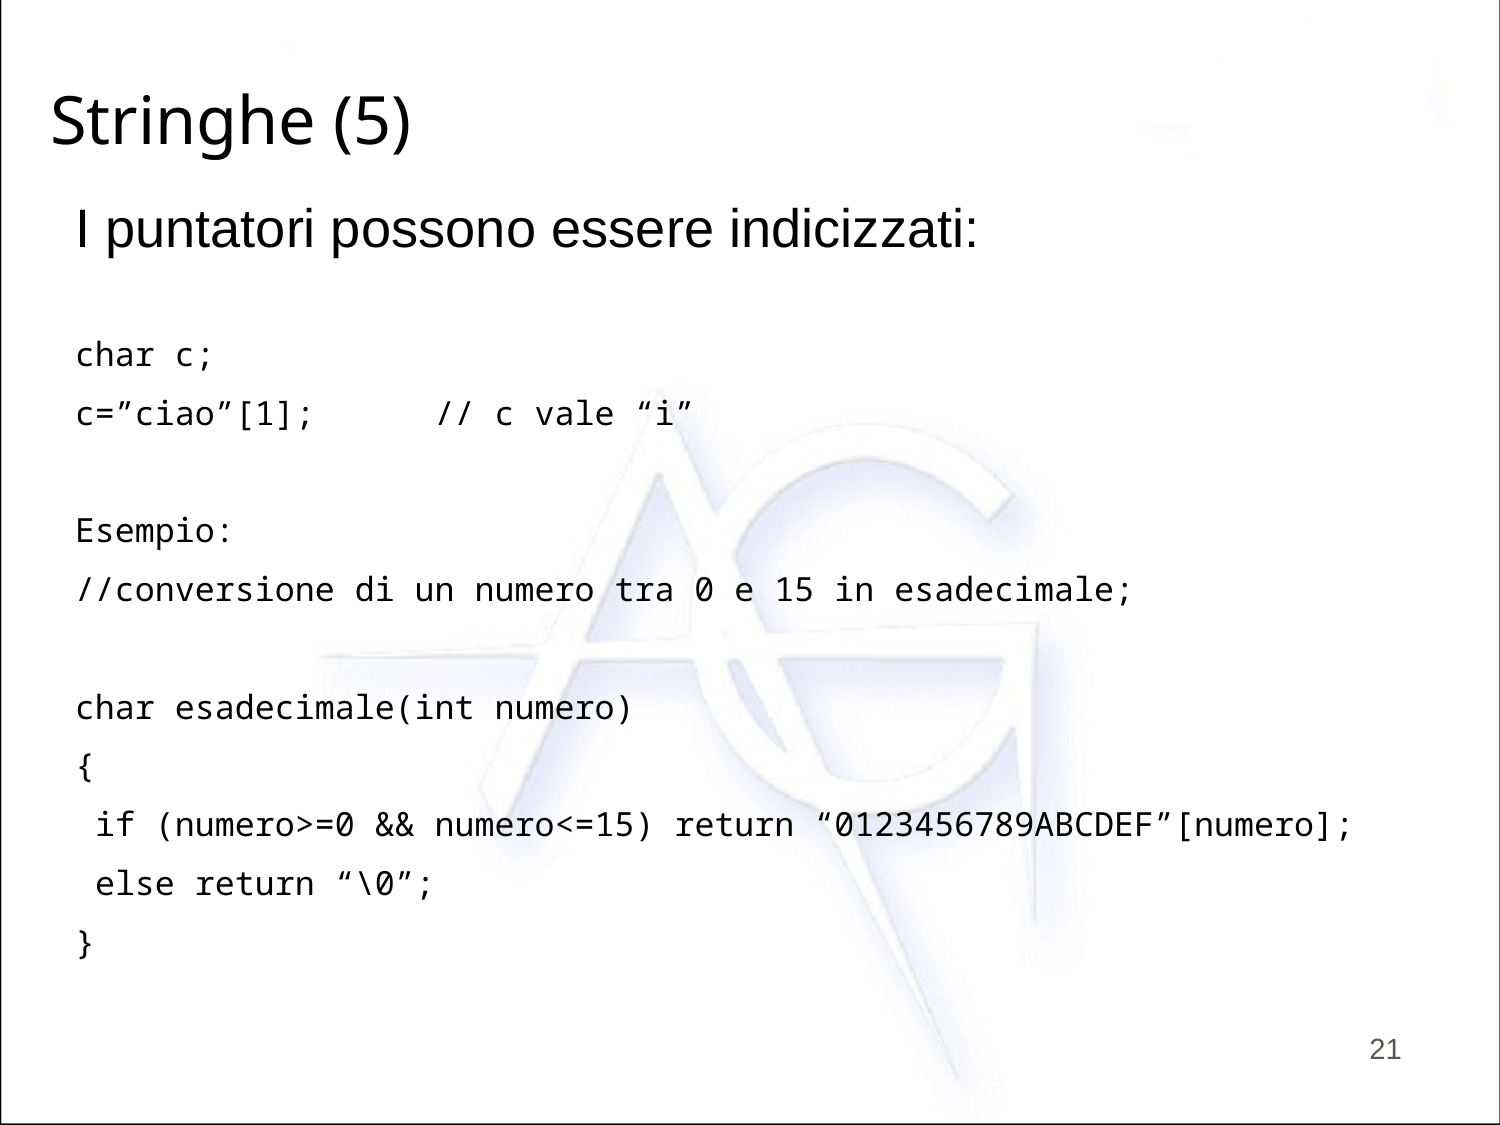

# Stringhe (5)
I puntatori possono essere indicizzati:
char c;
c=”ciao”[1]; // c vale “i”
Esempio:
//conversione di un numero tra 0 e 15 in esadecimale;
char esadecimale(int numero)
{
 if (numero>=0 && numero<=15) return “0123456789ABCDEF”[numero];
 else return “\0”;
}
21